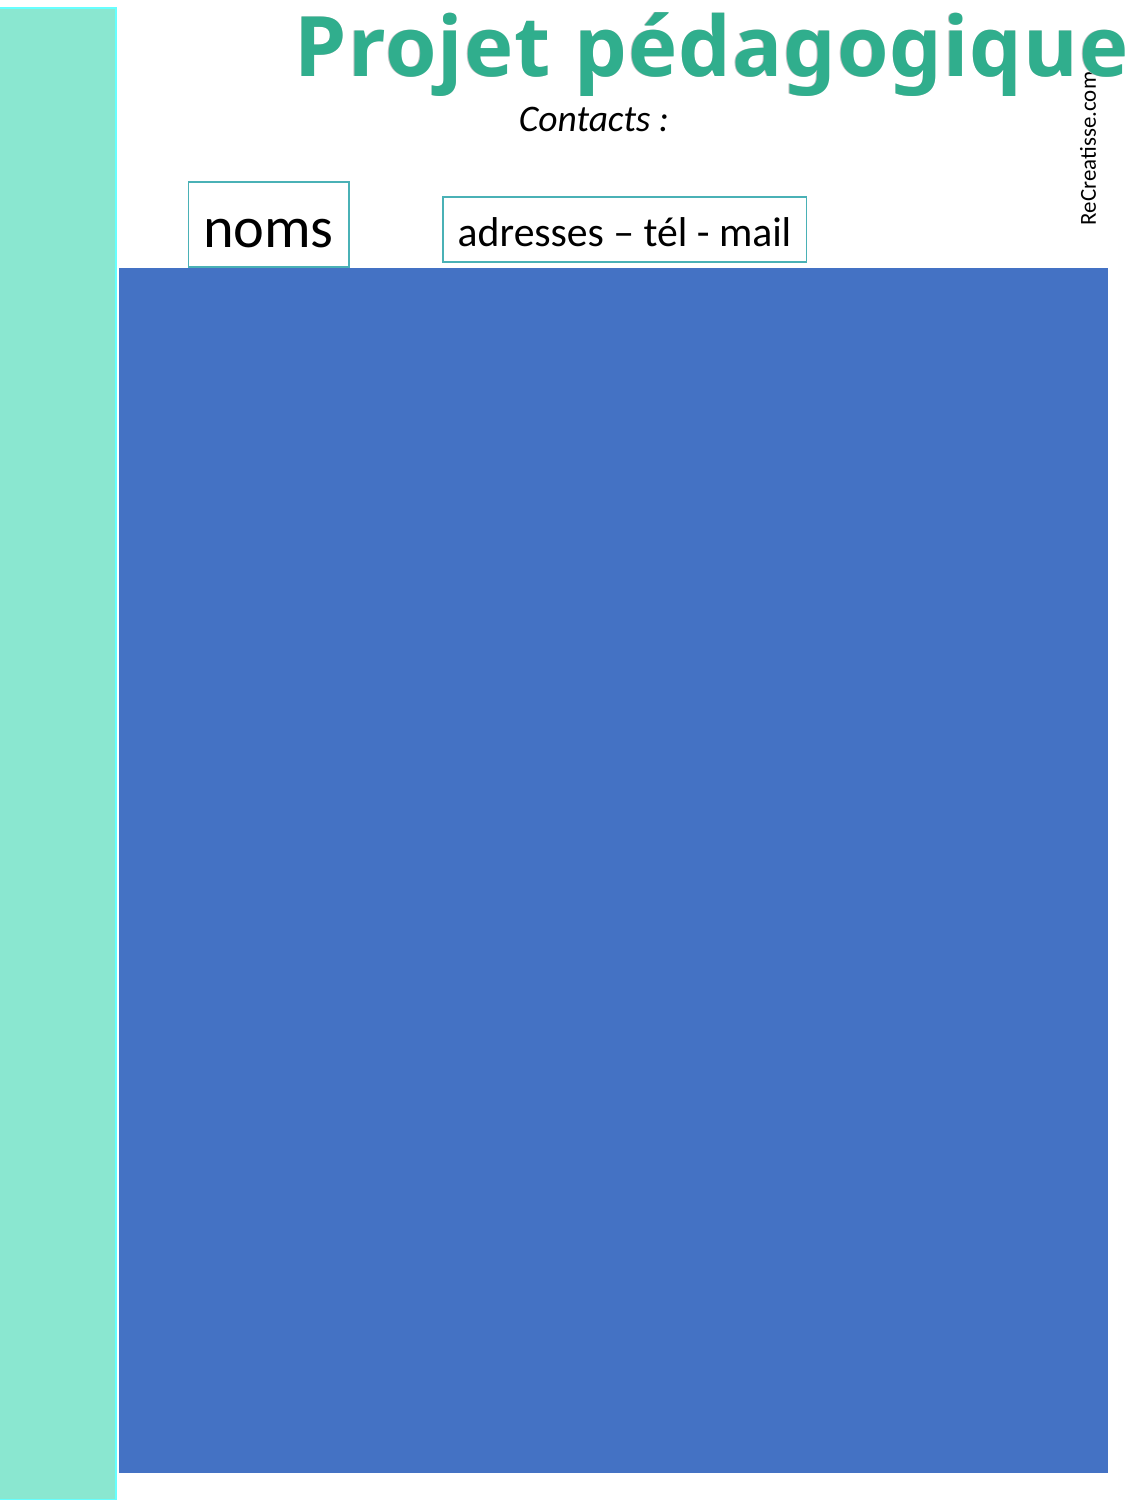

Projet pédagogique
Contacts :
ReCreatisse.com
noms
adresses – tél - mail
| | |
| --- | --- |
| | |
| | |
| | |
| | |
| | |
| | |
| | |